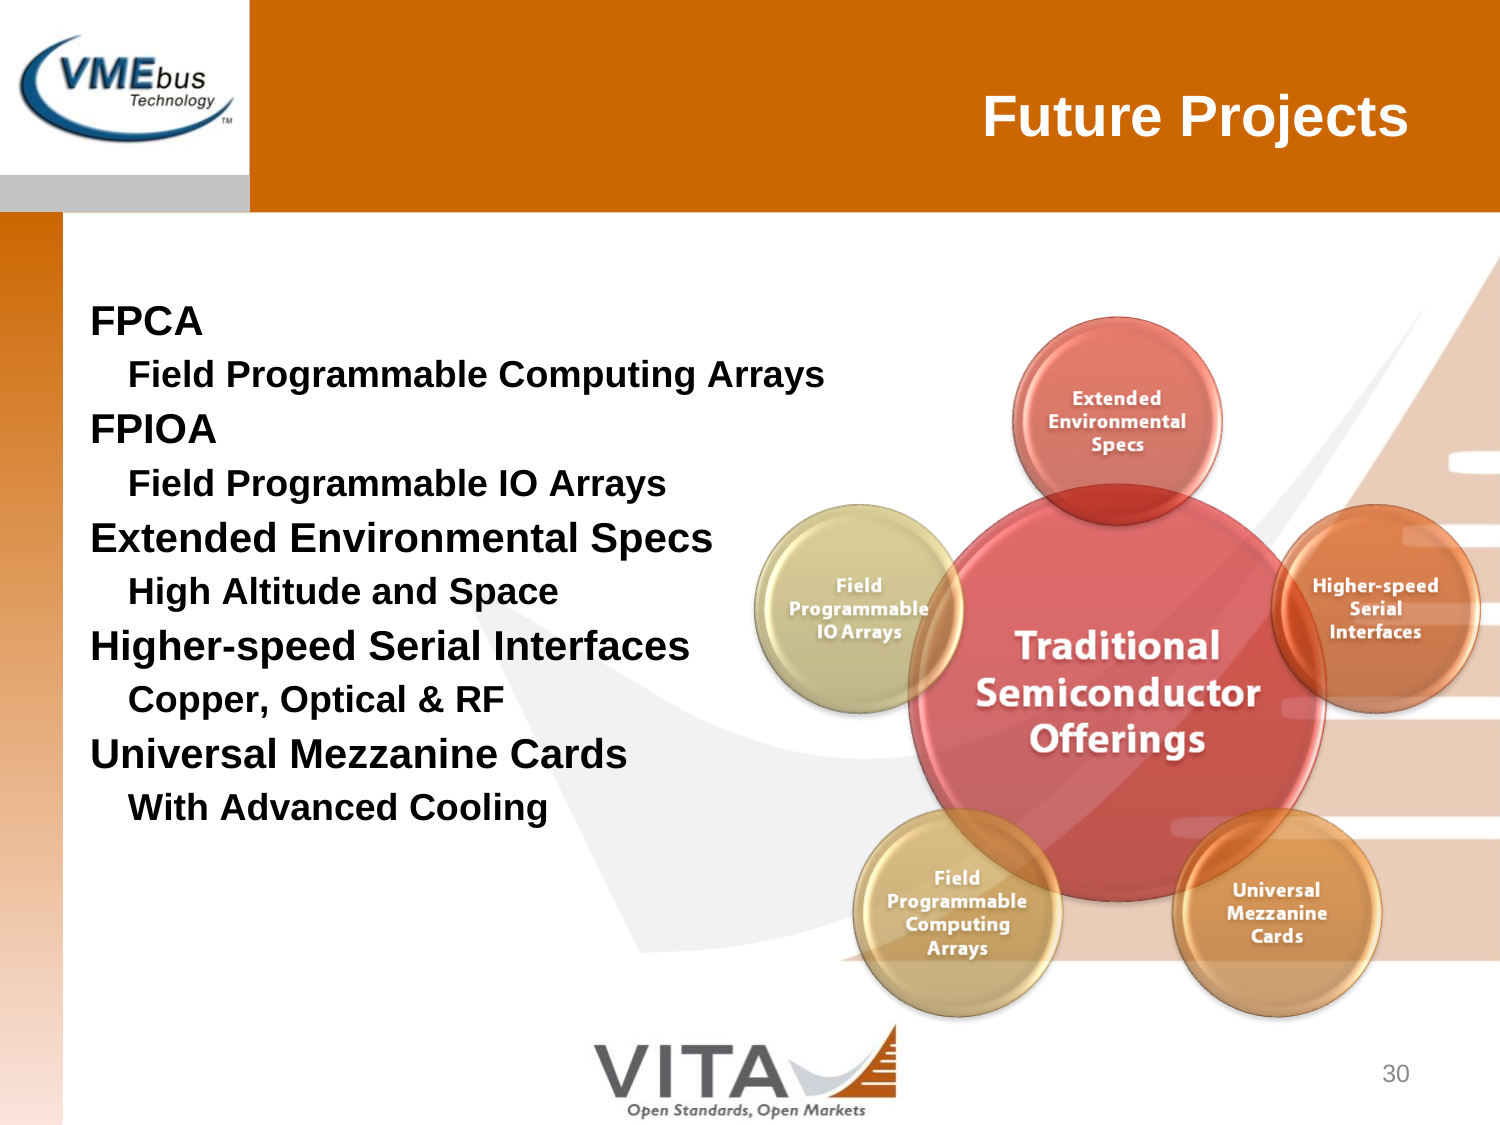

# Future Projects
FPCA
Field Programmable Computing Arrays
FPIOA
Field Programmable IO Arrays
Extended Environmental Specs
High Altitude and Space
Higher-speed Serial Interfaces
Copper, Optical & RF
Universal Mezzanine Cards
With Advanced Cooling